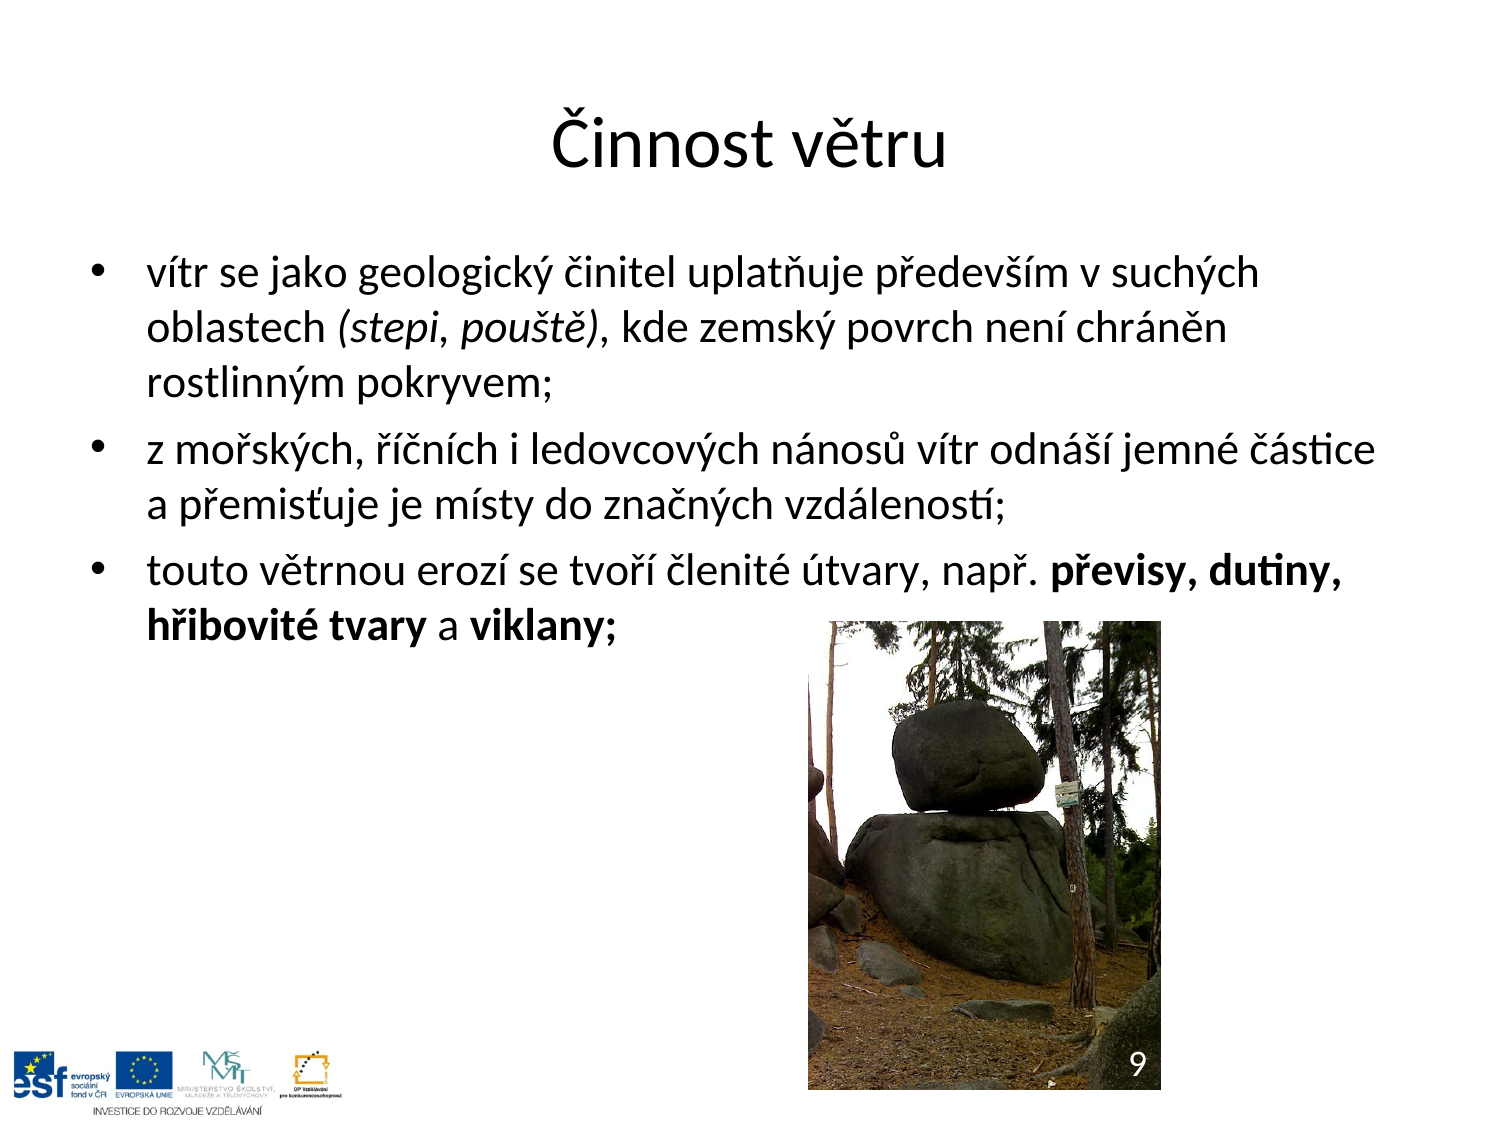

# Činnost větru
vítr se jako geologický činitel uplatňuje především v suchých oblastech (stepi, pouště), kde zemský povrch není chráněn rostlinným pokryvem;
z mořských, říčních i ledovcových nánosů vítr odnáší jemné částice
a přemisťuje je místy do značných vzdáleností;
touto větrnou erozí se tvoří členité útvary, např. převisy, dutiny, hřibovité tvary a viklany;
9